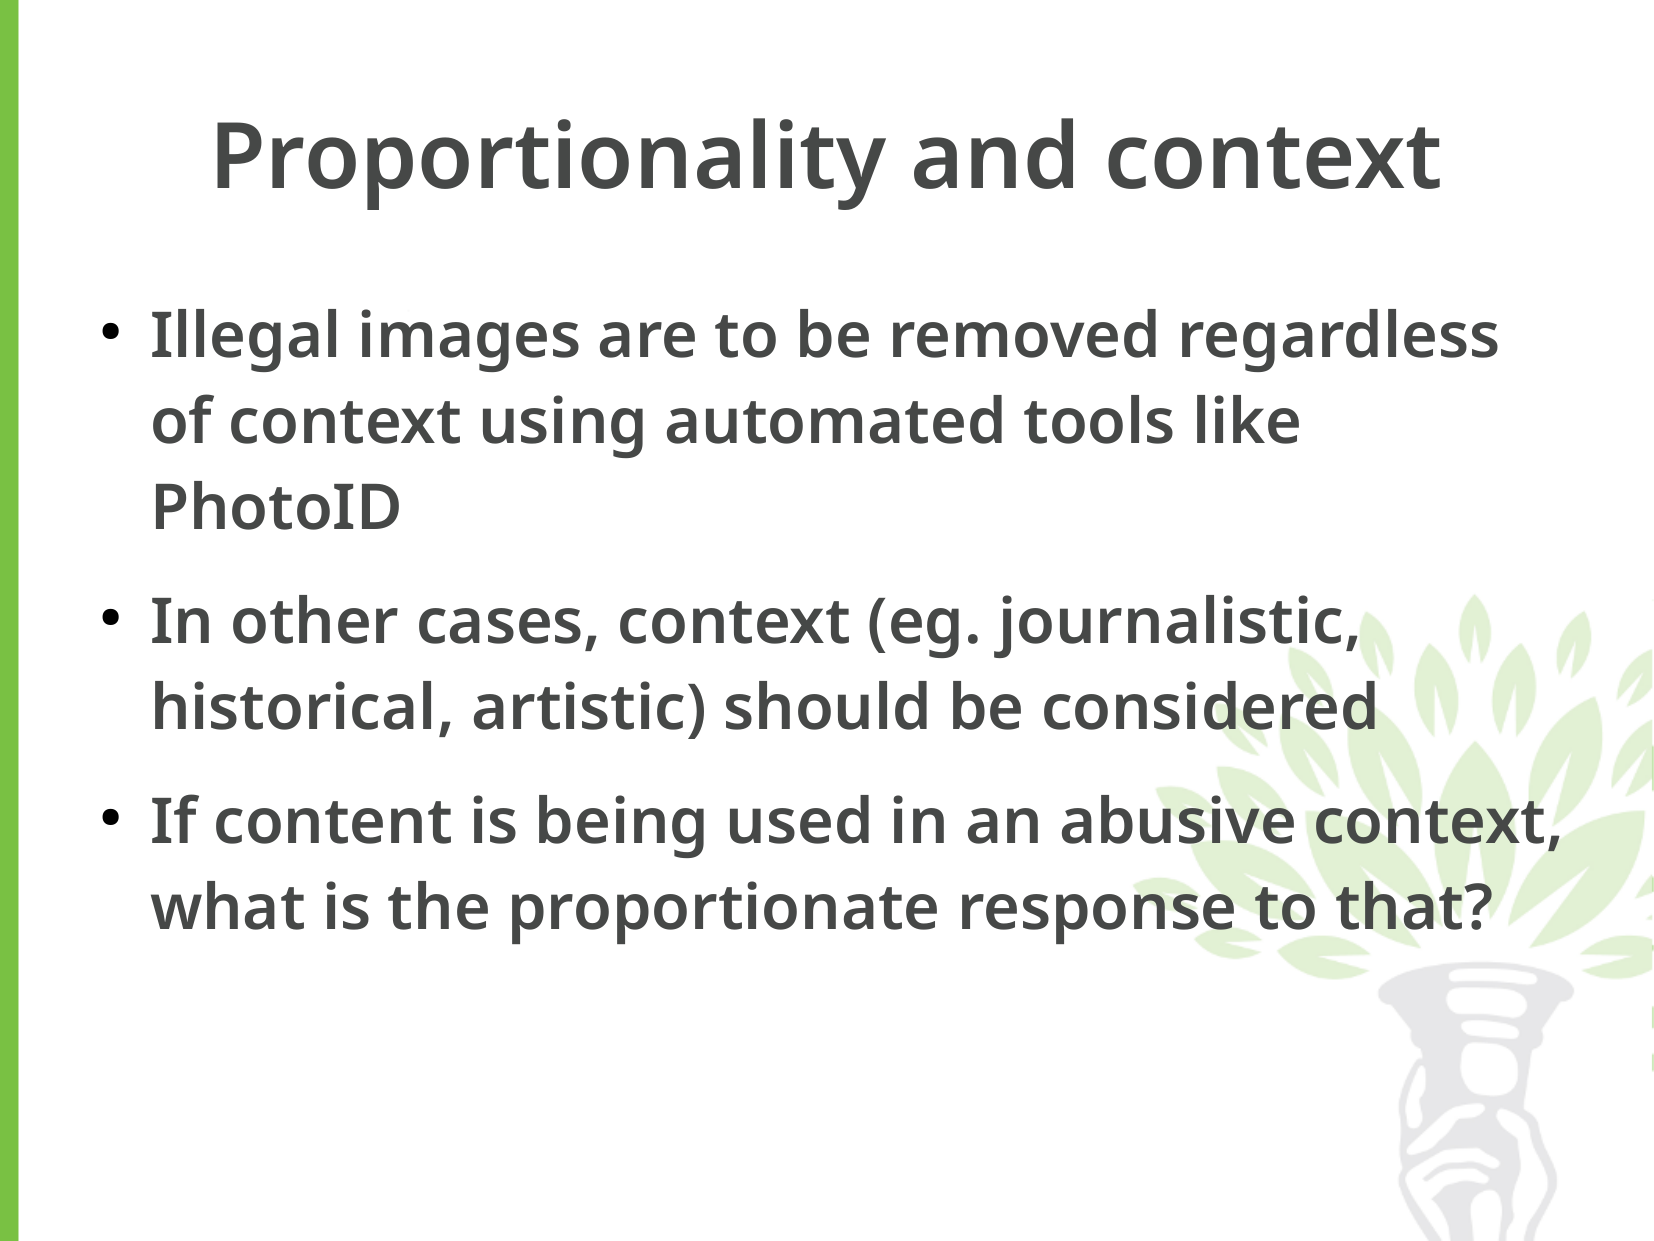

# Proportionality and context
Illegal images are to be removed regardless of context using automated tools like PhotoID
In other cases, context (eg. journalistic, historical, artistic) should be considered
If content is being used in an abusive context, what is the proportionate response to that?